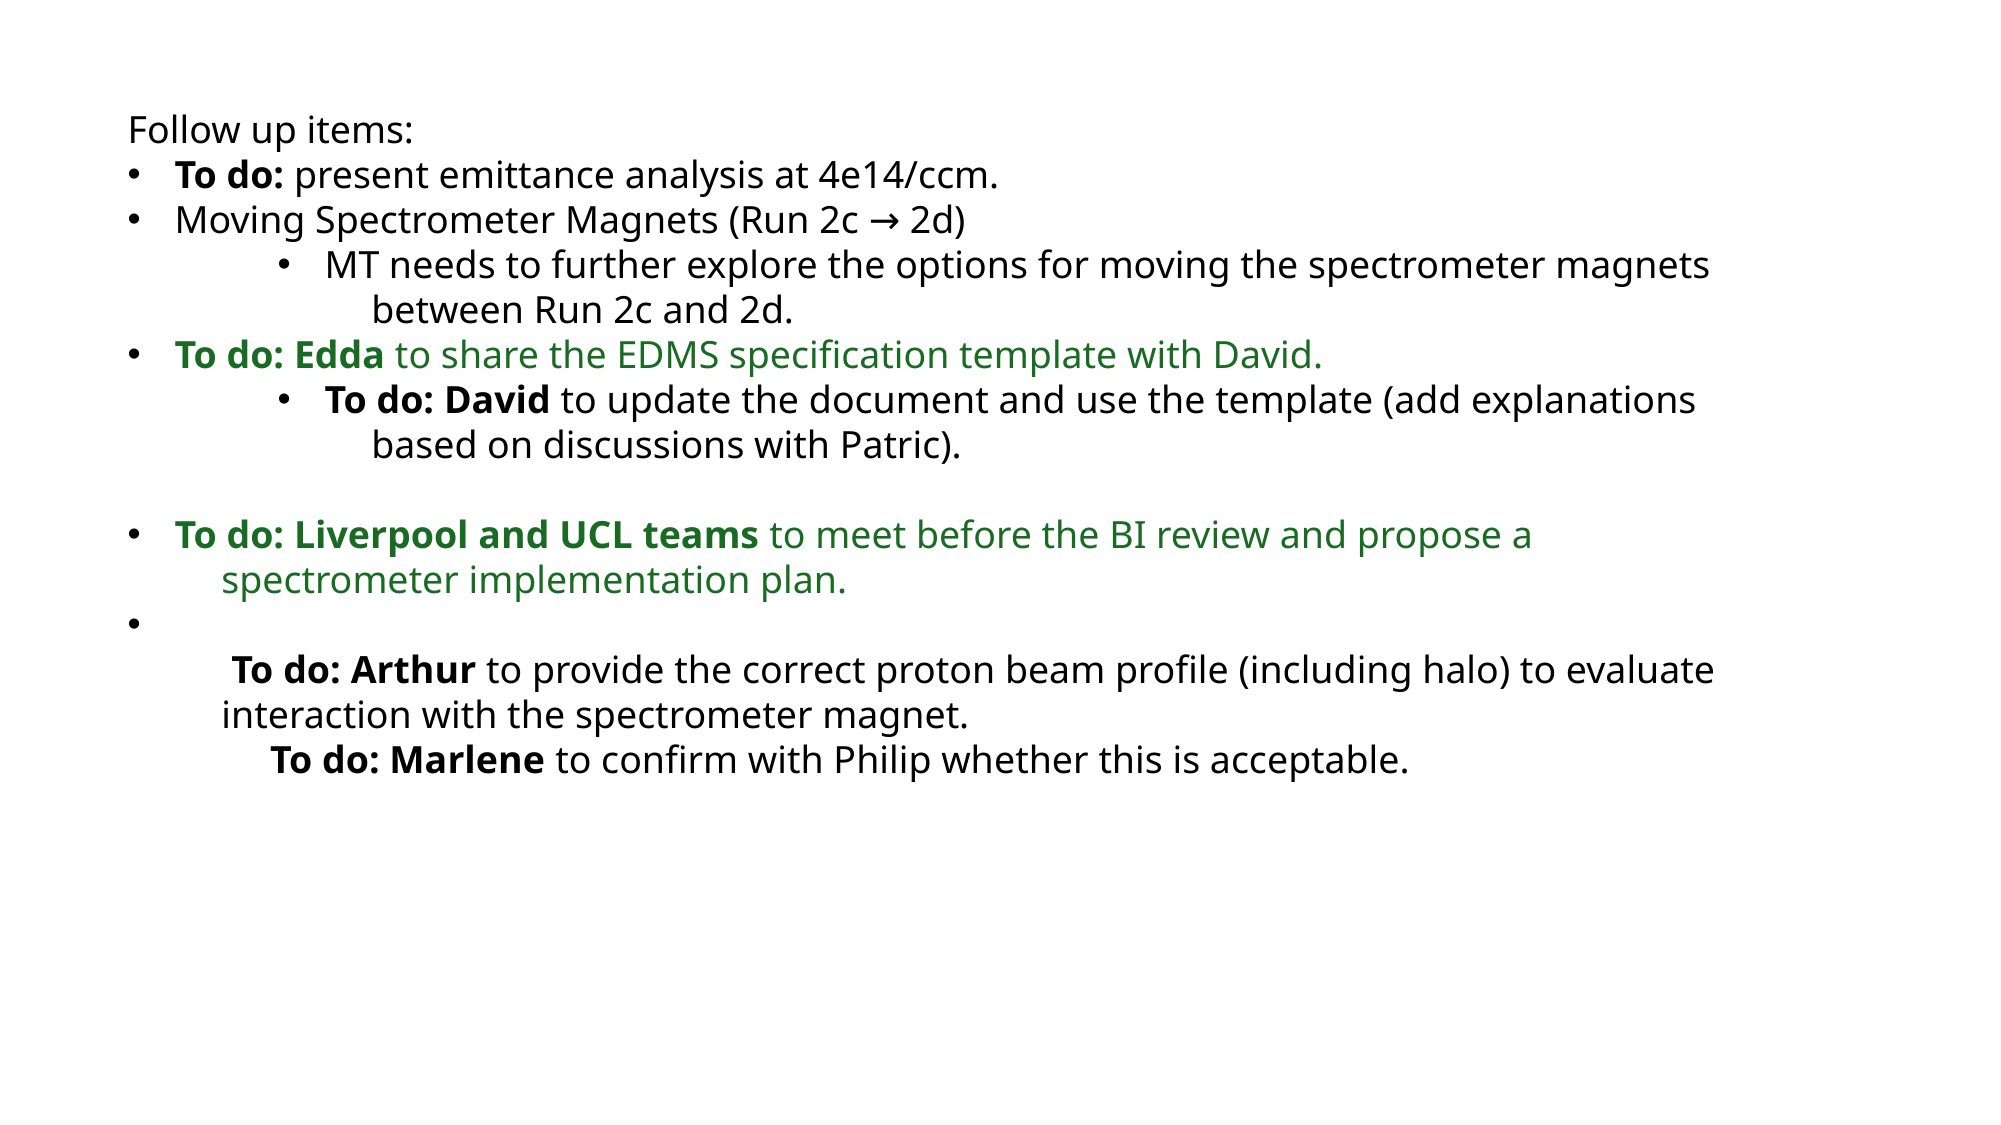

Follow up items:
To do: present emittance analysis at 4e14/ccm.
Moving Spectrometer Magnets (Run 2c → 2d)
MT needs to further explore the options for moving the spectrometer magnets between Run 2c and 2d.
To do: Edda to share the EDMS specification template with David.
To do: David to update the document and use the template (add explanations based on discussions with Patric).
To do: Liverpool and UCL teams to meet before the BI review and propose a spectrometer implementation plan.
 To do: Arthur to provide the correct proton beam profile (including halo) to evaluate interaction with the spectrometer magnet.
    To do: Marlene to confirm with Philip whether this is acceptable.